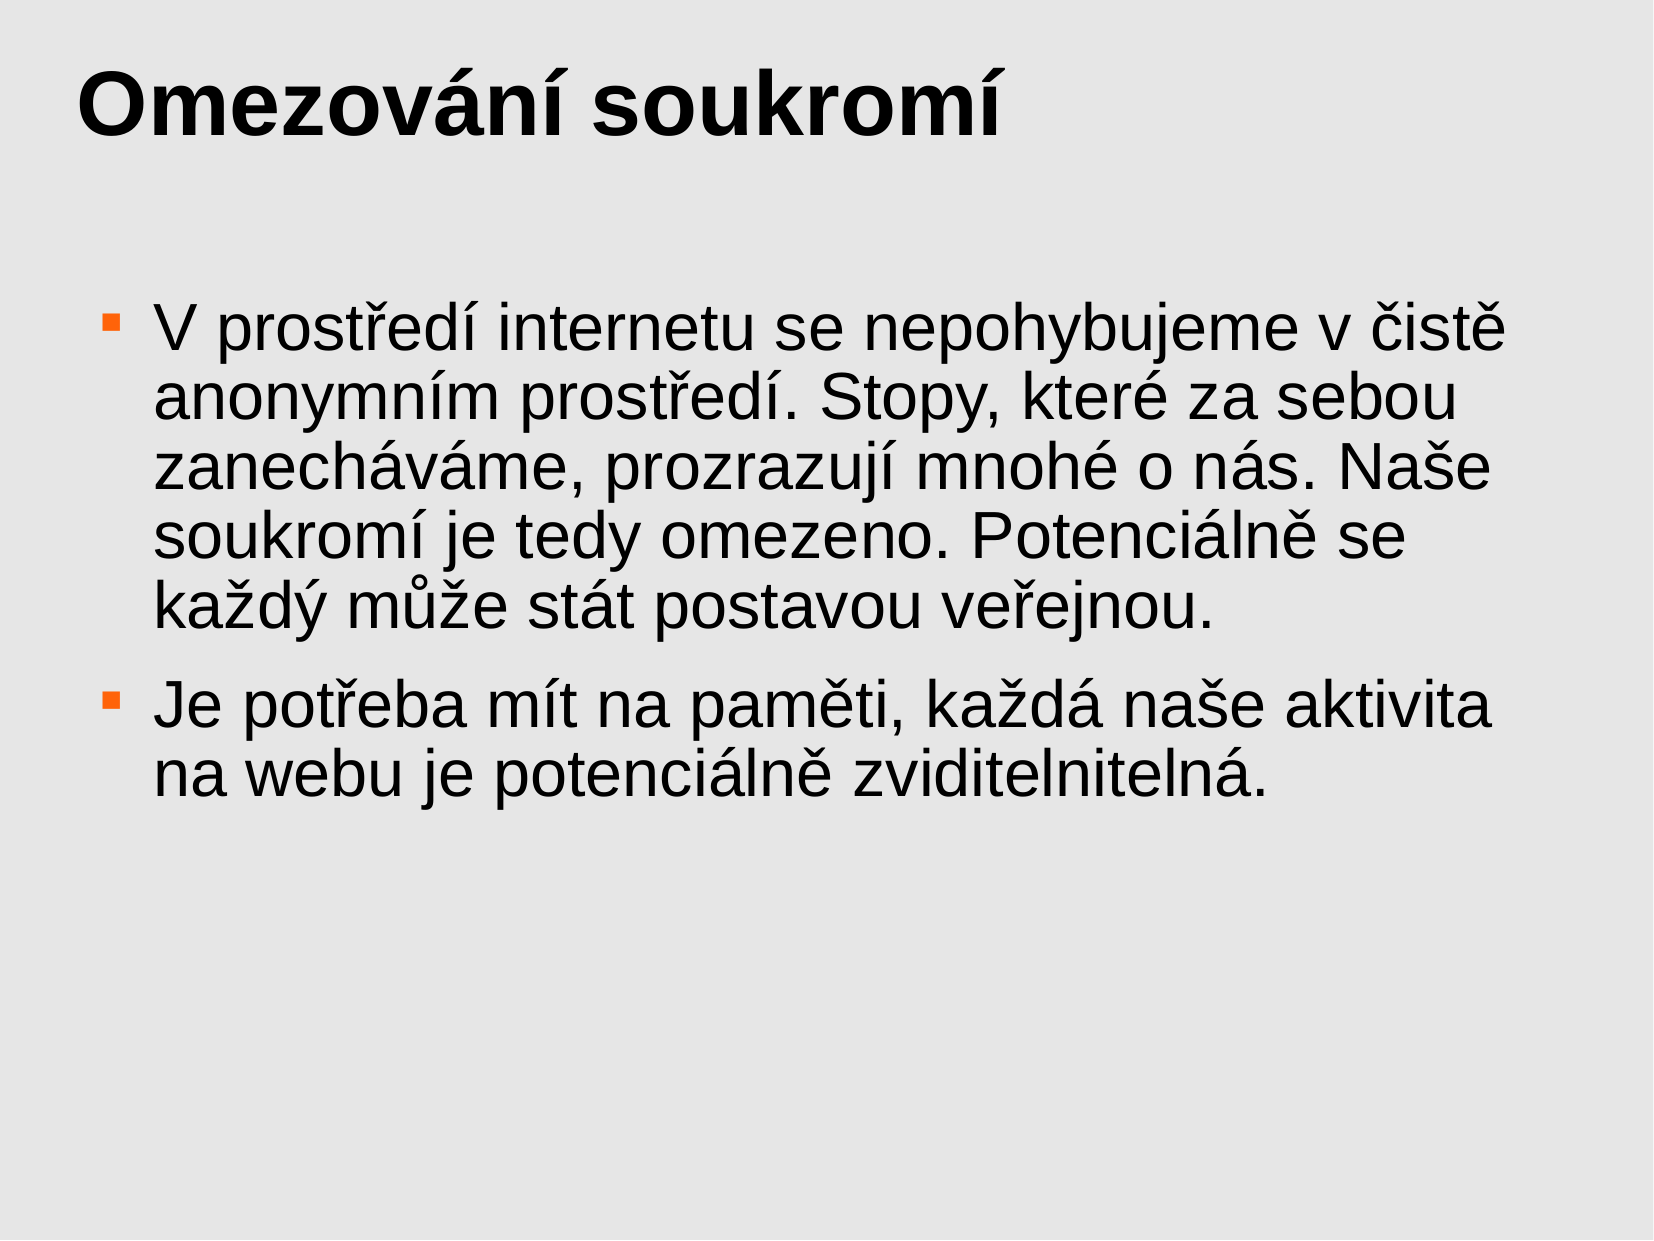

# Omezování soukromí
V prostředí internetu se nepohybujeme v čistě anonymním prostředí. Stopy, které za sebou zanecháváme, prozrazují mnohé o nás. Naše soukromí je tedy omezeno. Potenciálně se každý může stát postavou veřejnou.
Je potřeba mít na paměti, každá naše aktivita na webu je potenciálně zviditelnitelná.